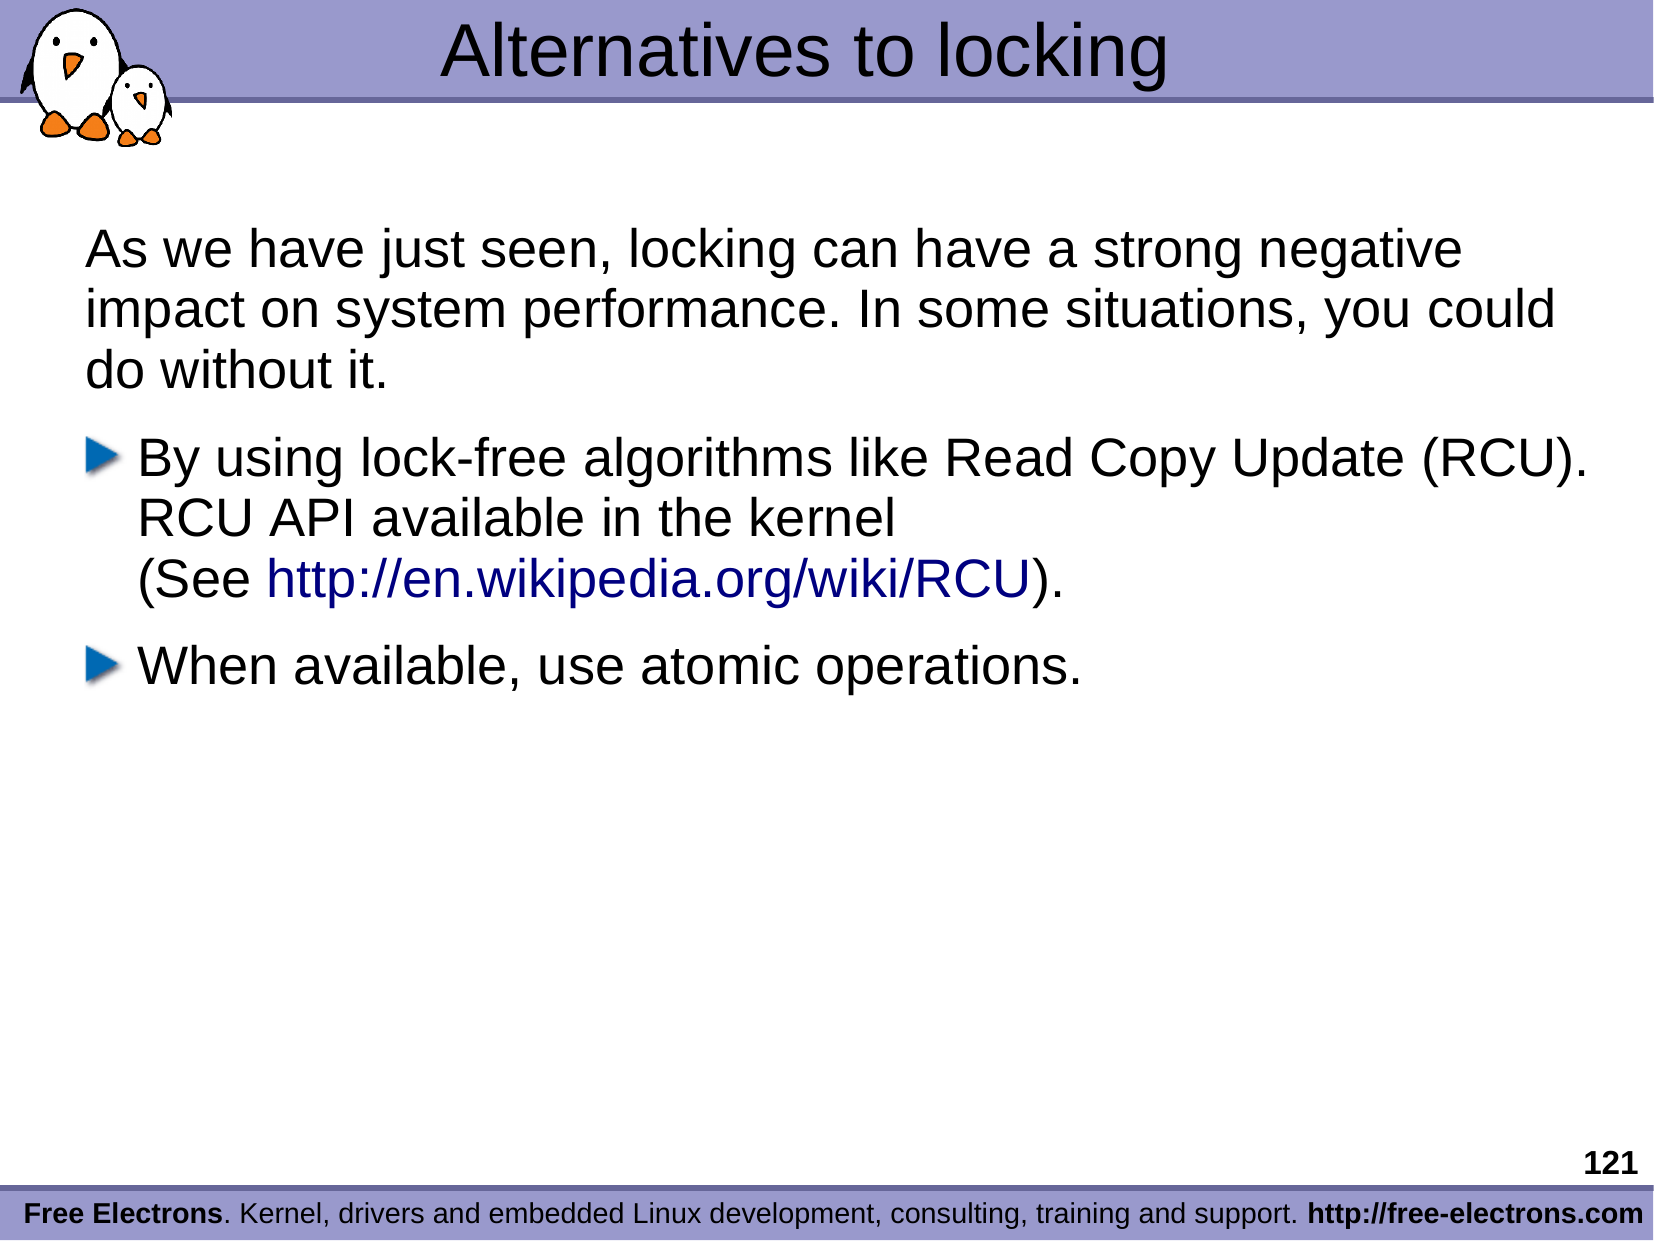

# Alternatives to locking
As we have just seen, locking can have a strong negative impact on system performance. In some situations, you could do without it.
By using lock-free algorithms like Read Copy Update (RCU).
RCU API available in the kernel
(See http://en.wikipedia.org/wiki/RCU).
When available, use atomic operations.